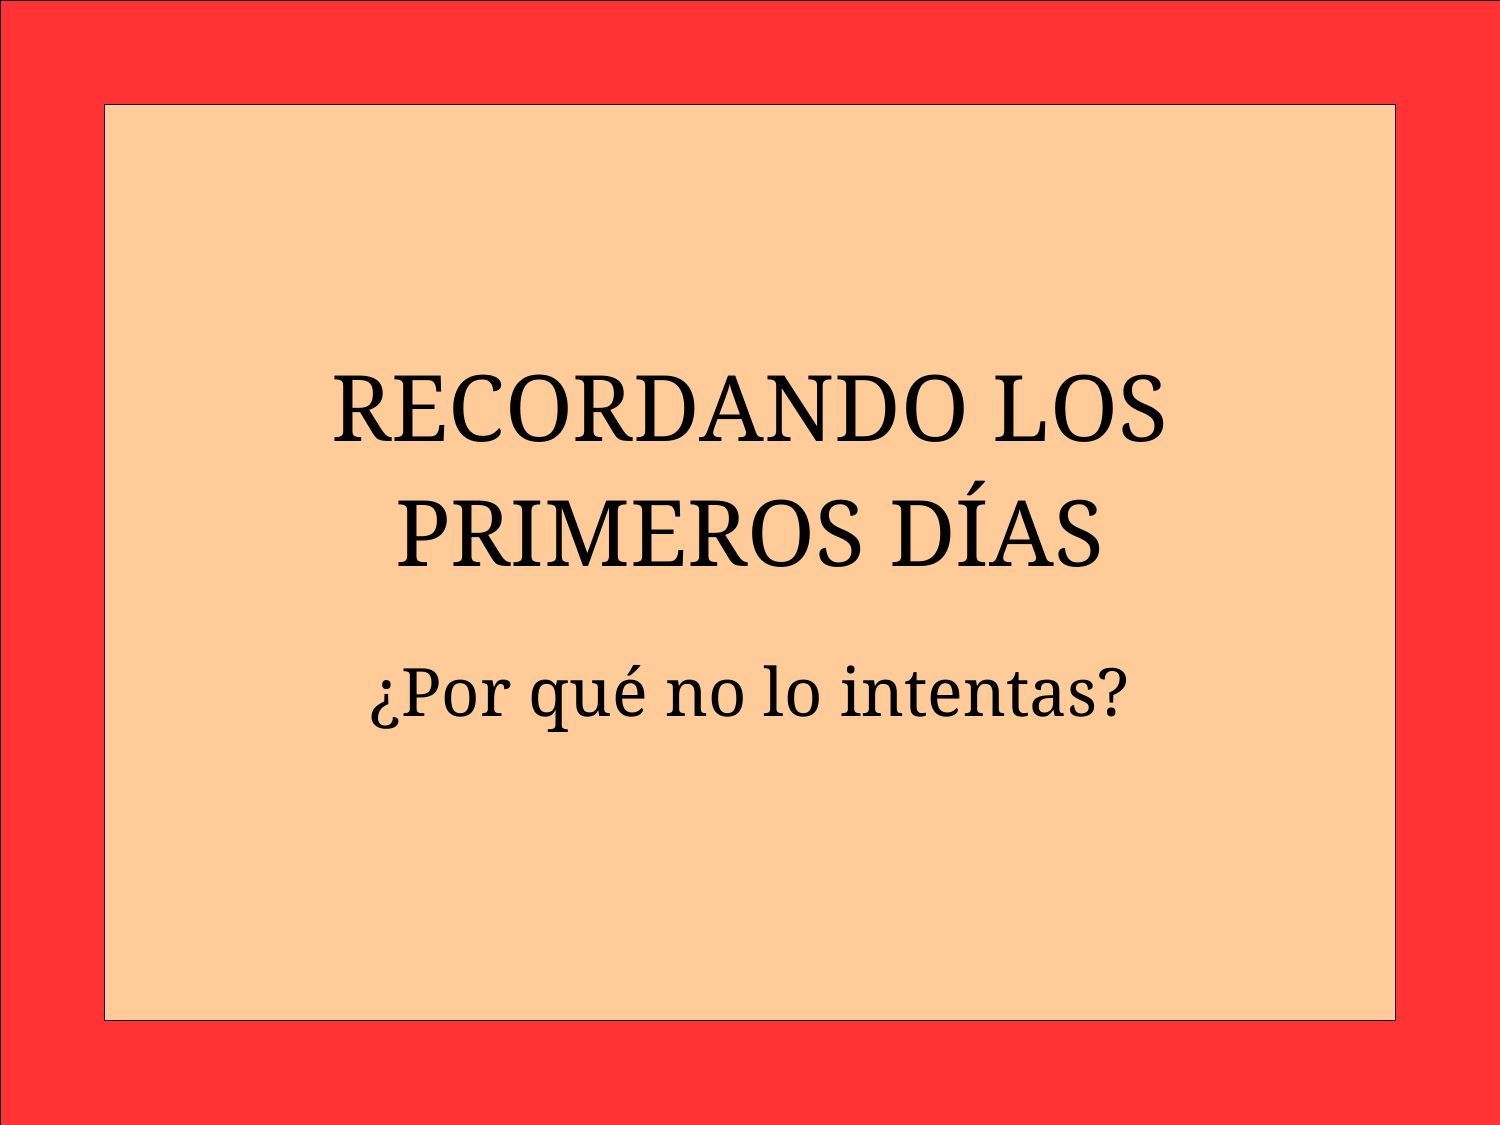

# RECORDANDO LOS PRIMEROS DÍAS
¿Por qué no lo intentas?